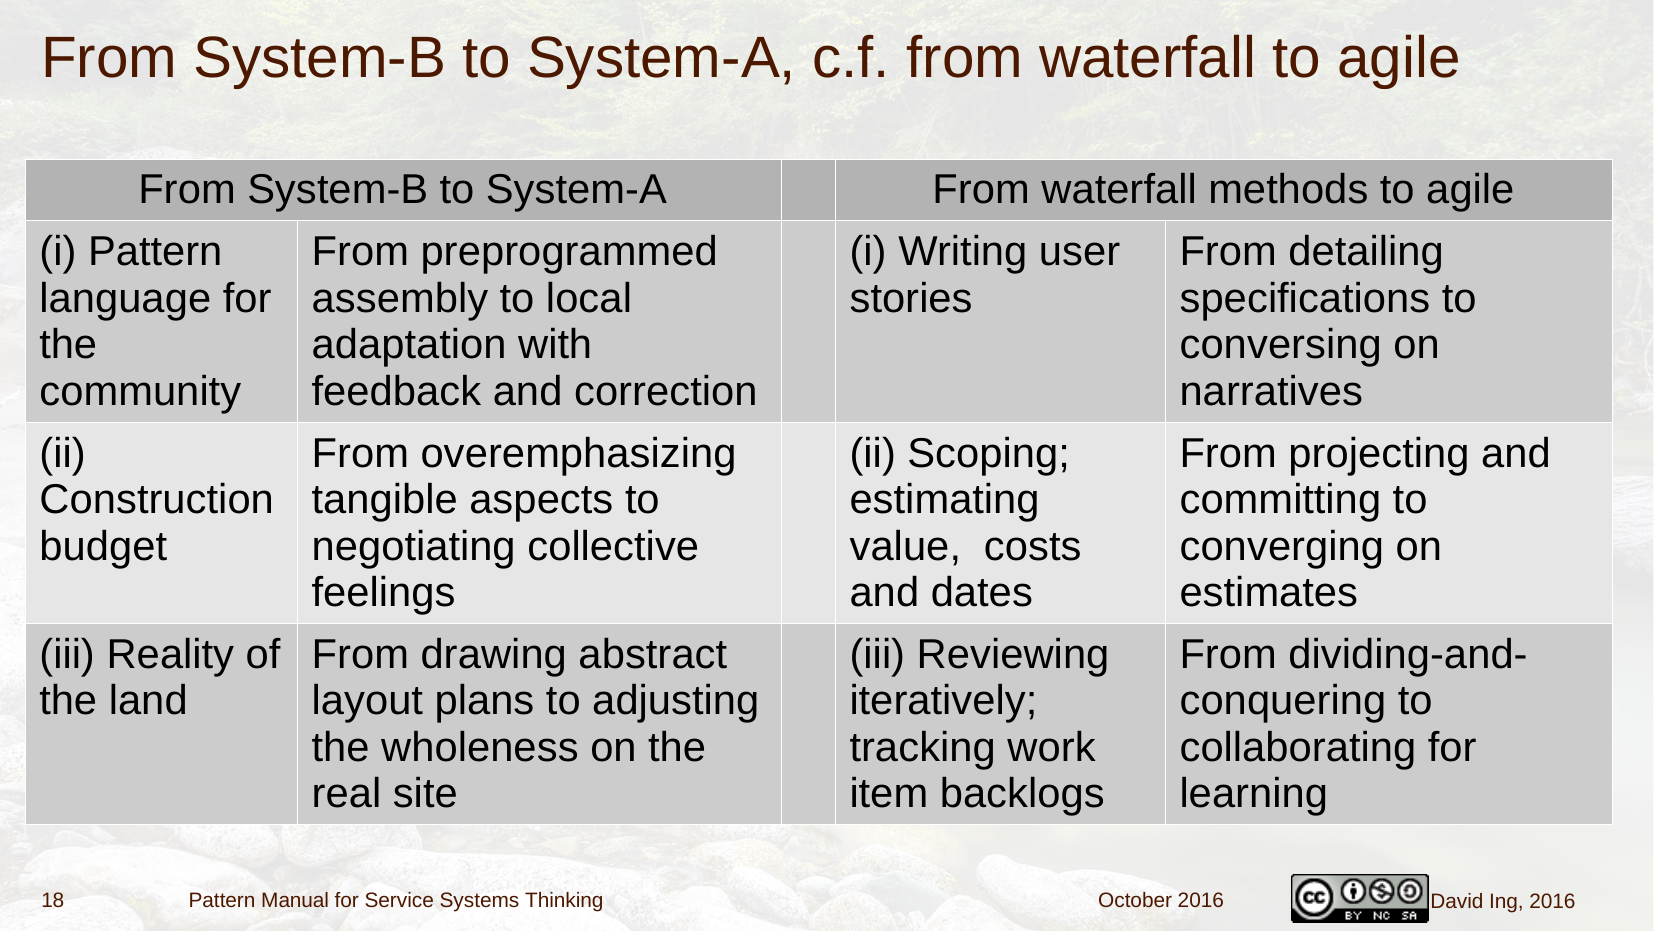

# From System-B to System-A, c.f. from waterfall to agile
| From System-B to System-A | | | From waterfall methods to agile | |
| --- | --- | --- | --- | --- |
| (i) Pattern language for the community | From preprogrammed assembly to local adaptation with feedback and correction | | (i) Writing user stories | From detailing specifications to conversing on narratives |
| (ii) Construction budget | From overemphasizing tangible aspects to negotiating collective feelings | | (ii) Scoping; estimating value, costs and dates | From projecting and committing to converging on estimates |
| (iii) Reality of the land | From drawing abstract layout plans to adjusting the wholeness on the real site | | (iii) Reviewing iteratively; tracking work item backlogs | From dividing-and-conquering to collaborating for learning |
Pattern Manual for Service Systems Thinking
October 2016
18